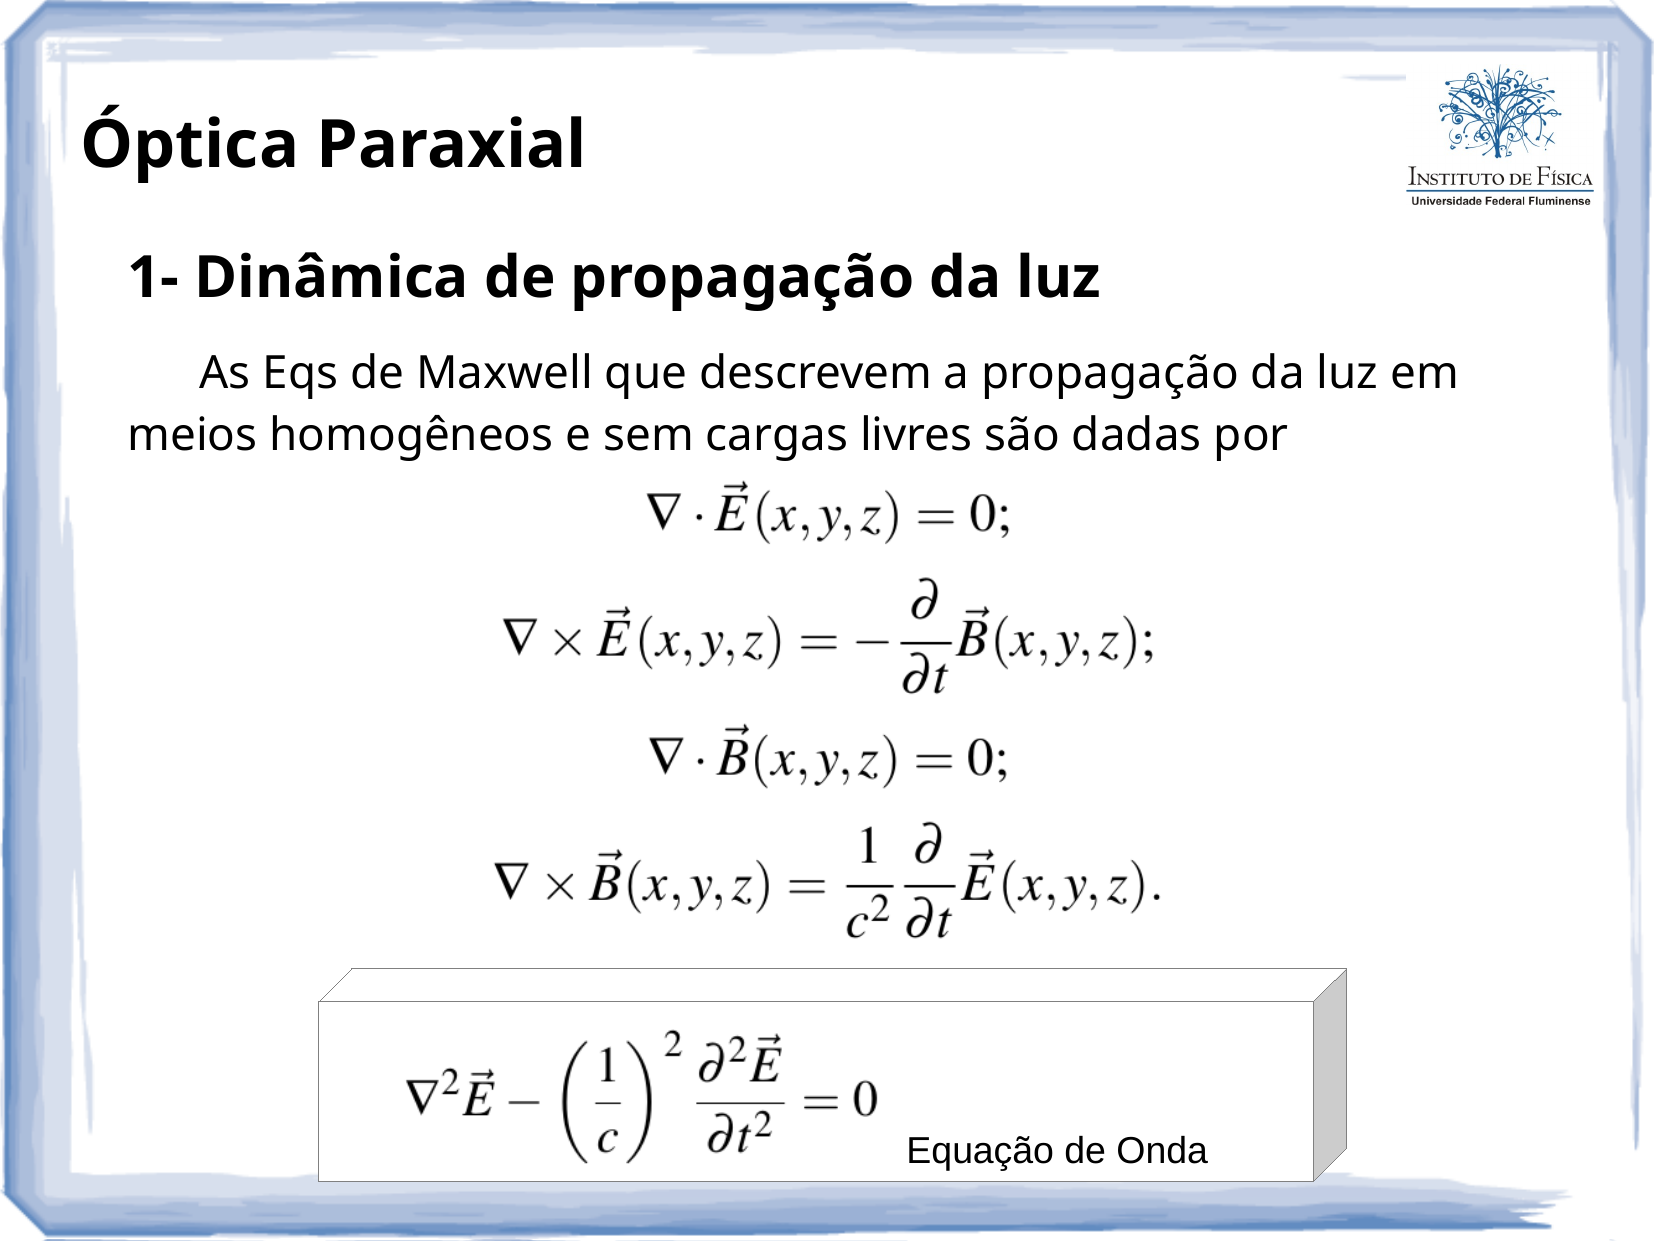

Óptica Paraxial
1- Dinâmica de propagação da luz
 As Eqs de Maxwell que descrevem a propagação da luz em meios homogêneos e sem cargas livres são dadas por
Equação de Onda